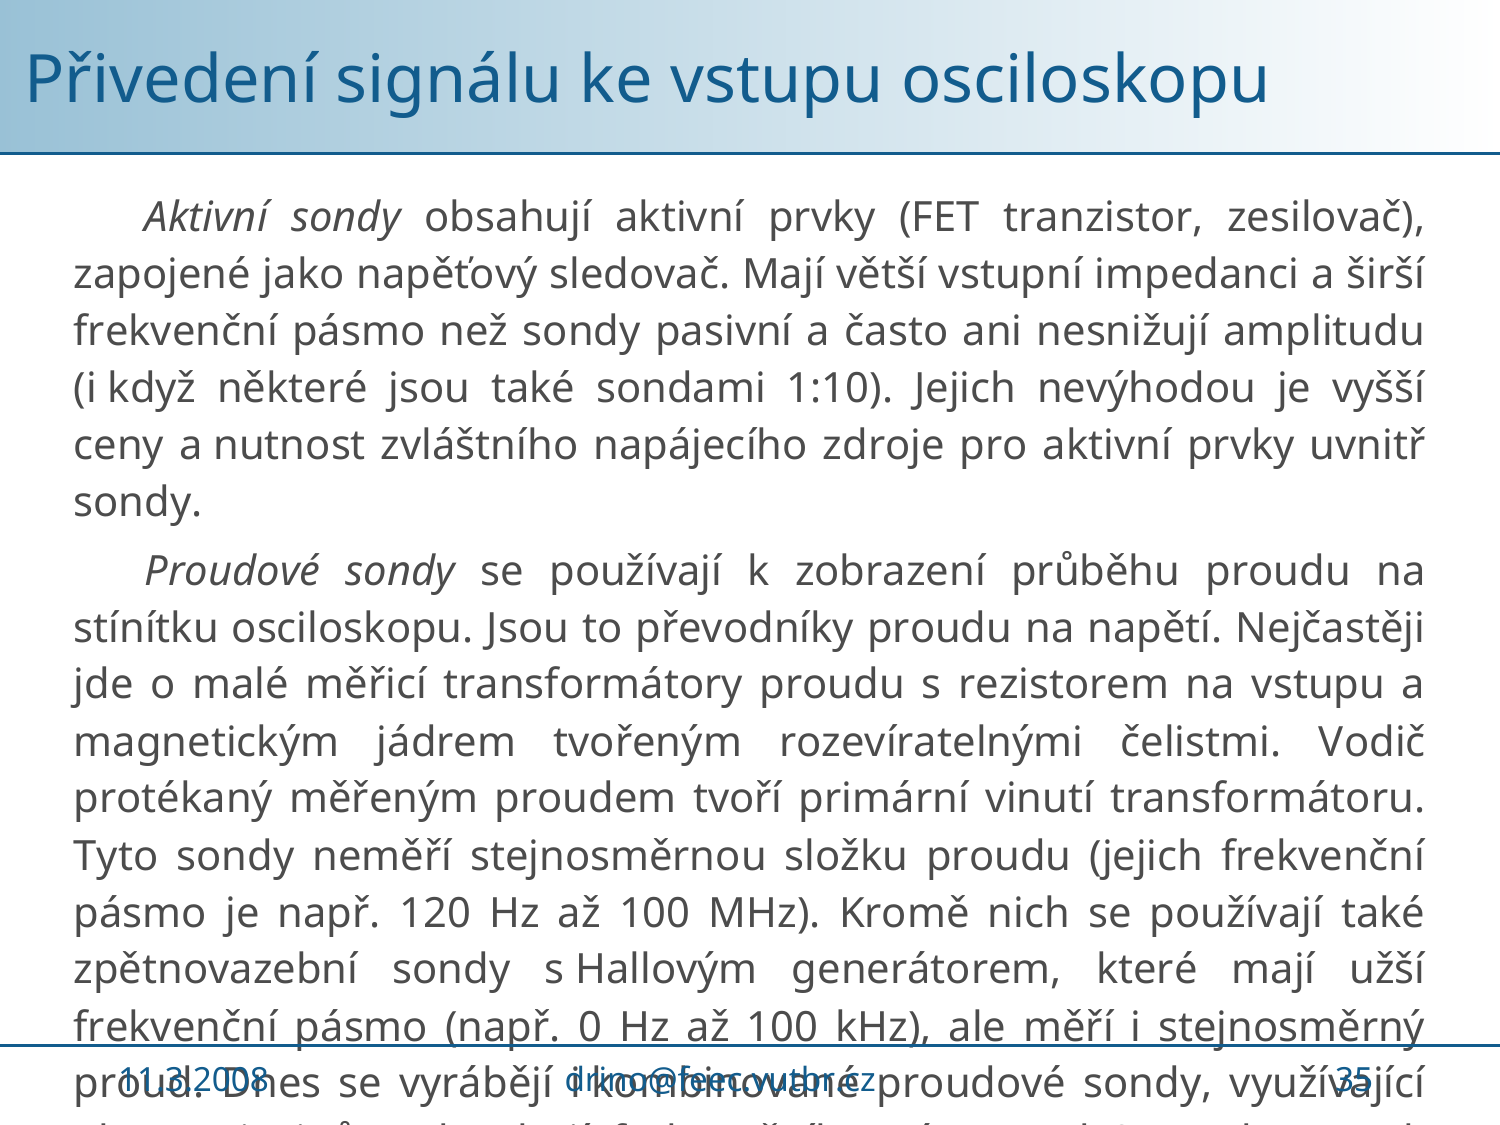

# Přivedení signálu ke vstupu osciloskopu
Aktivní sondy obsahují aktivní prvky (FET tranzistor, zesilovač), zapojené jako napěťový sledovač. Mají větší vstupní impedanci a širší frekvenční pásmo než sondy pasivní a často ani nesnižují amplitudu (i když některé jsou také sondami 1:10). Jejich nevýhodou je vyšší ceny a nutnost zvláštního napájecího zdroje pro aktivní prvky uvnitř sondy.
Proudové sondy se používají k zobrazení průběhu proudu na stínítku osciloskopu. Jsou to převodníky proudu na napětí. Nejčastěji jde o malé měřicí transformátory proudu s rezistorem na vstupu a magnetickým jádrem tvořeným rozevíratelnými čelistmi. Vodič protékaný měřeným proudem tvoří primární vinutí transformátoru. Tyto sondy neměří stejnosměrnou složku proudu (jejich frekvenční pásmo je např. 120 Hz až 100 MHz). Kromě nich se používají také zpětnovazební sondy s Hallovým generátorem, které mají užší frekvenční pásmo (např. 0 Hz až 100 kHz), ale měří i stejnosměrný proud. Dnes se vyrábějí i kombinované proudové sondy, využívající obou principů a dosahují frekvenčního pásma od 0 Hz do stovek MHz.
11.3.2008
drino@feec.vutbr.cz